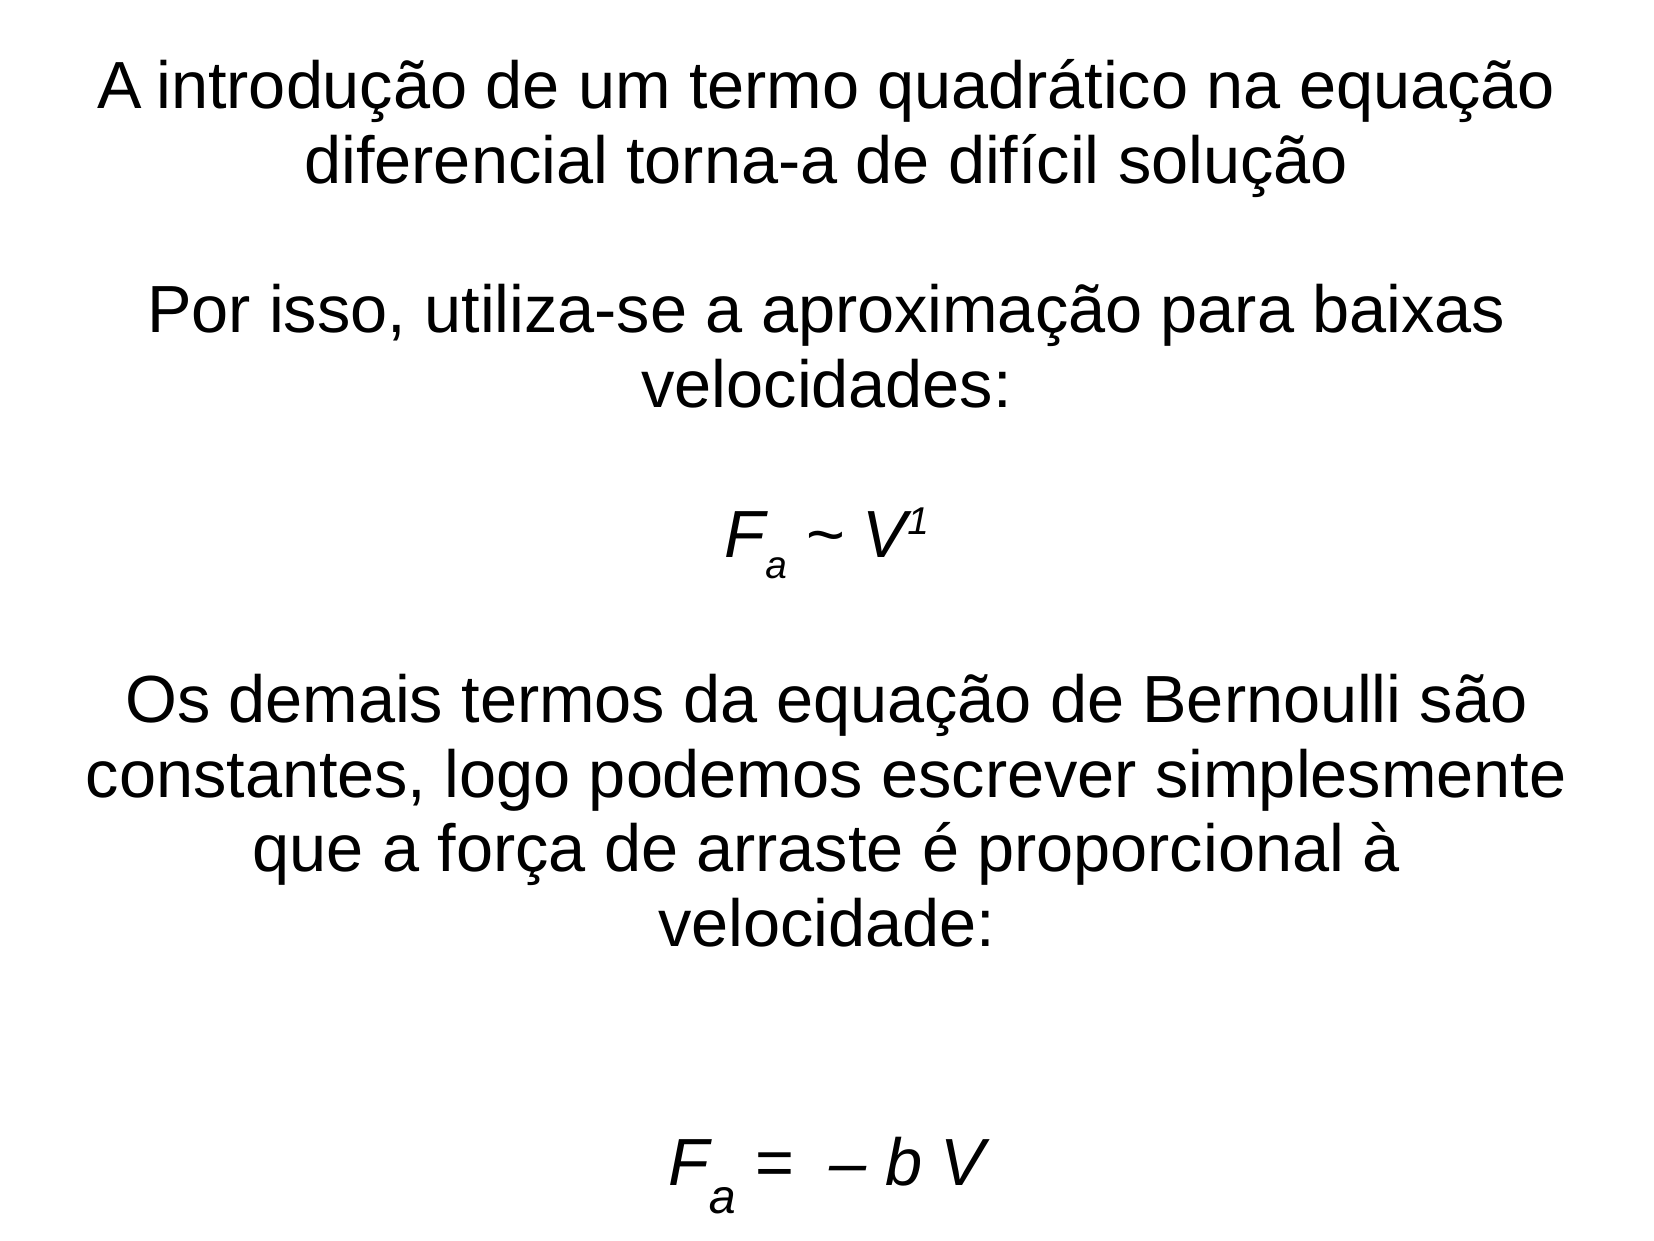

# A introdução de um termo quadrático na equação diferencial torna-a de difícil solução
Por isso, utiliza-se a aproximação para baixas velocidades:
Fa ~ V1
Os demais termos da equação de Bernoulli são constantes, logo podemos escrever simplesmente que a força de arraste é proporcional à velocidade:
Fa = – b V